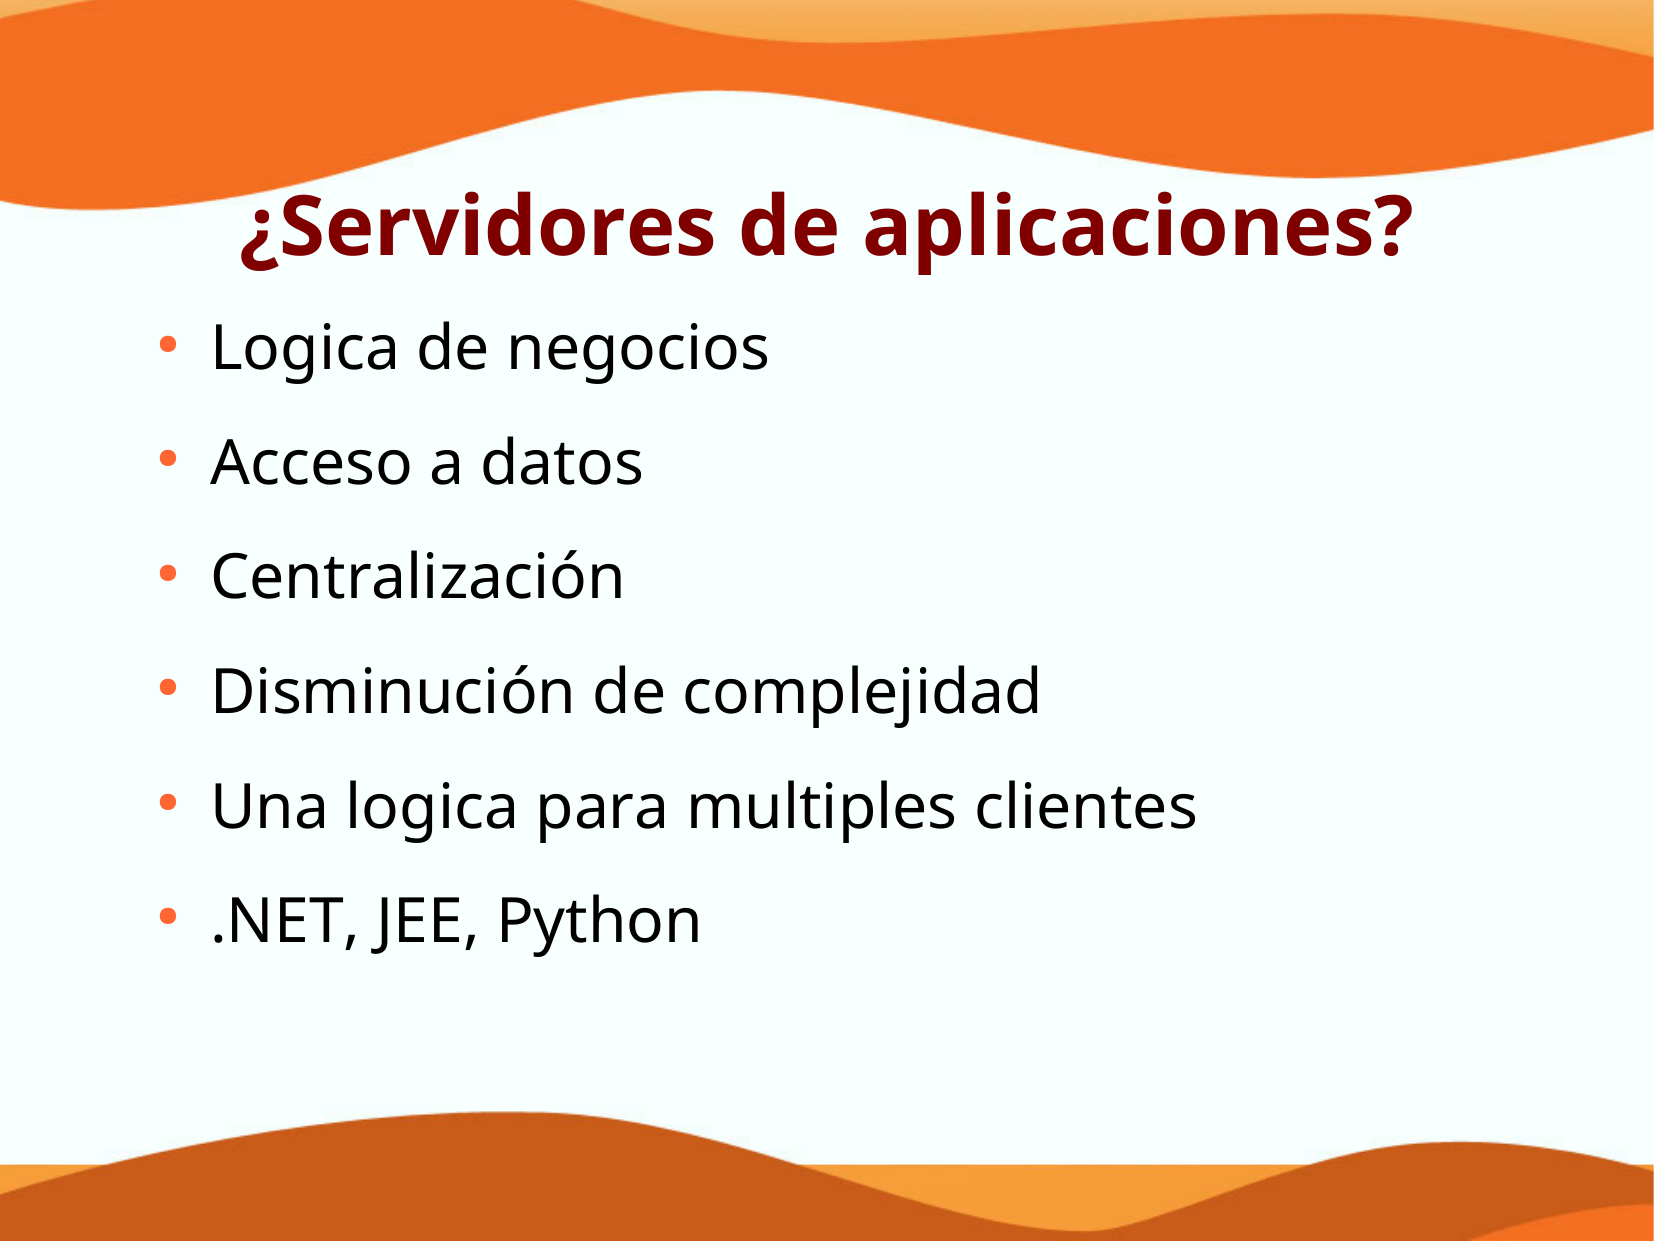

# ¿Servidores de aplicaciones?
Logica de negocios
Acceso a datos
Centralización
Disminución de complejidad
Una logica para multiples clientes
.NET, JEE, Python